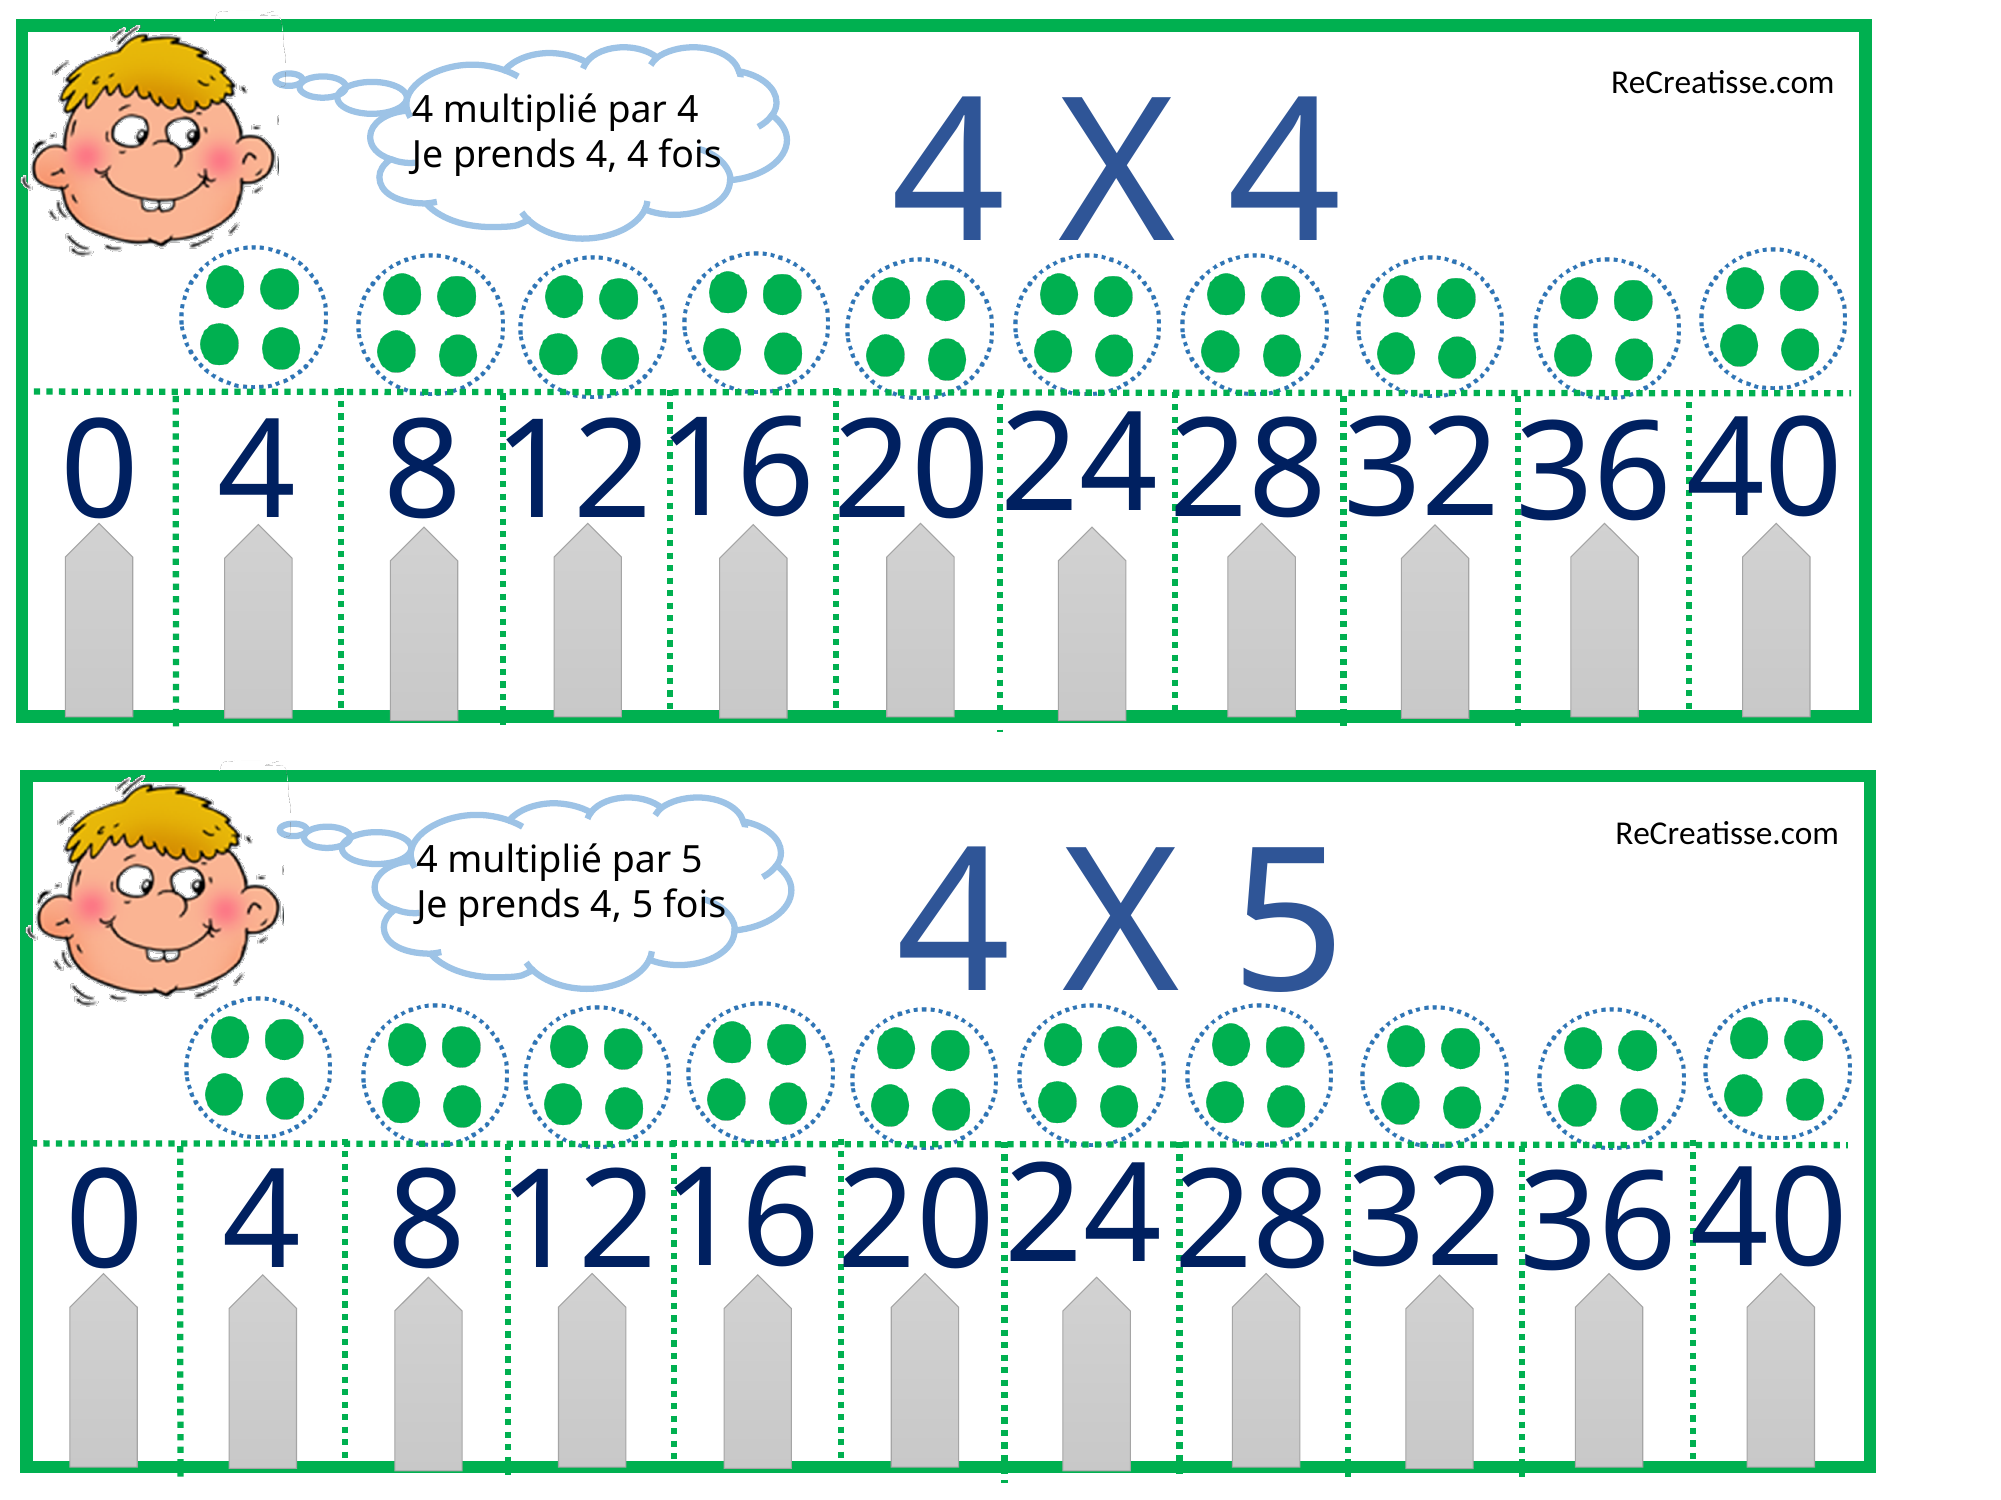

4 X 4
ReCreatisse.com
4 multiplié par 4
Je prends 4, 4 fois
24
16
32
40
28
0
4
8
12
20
36
4 X 5
ReCreatisse.com
4 multiplié par 5
Je prends 4, 5 fois
24
16
32
40
28
0
4
8
12
20
36